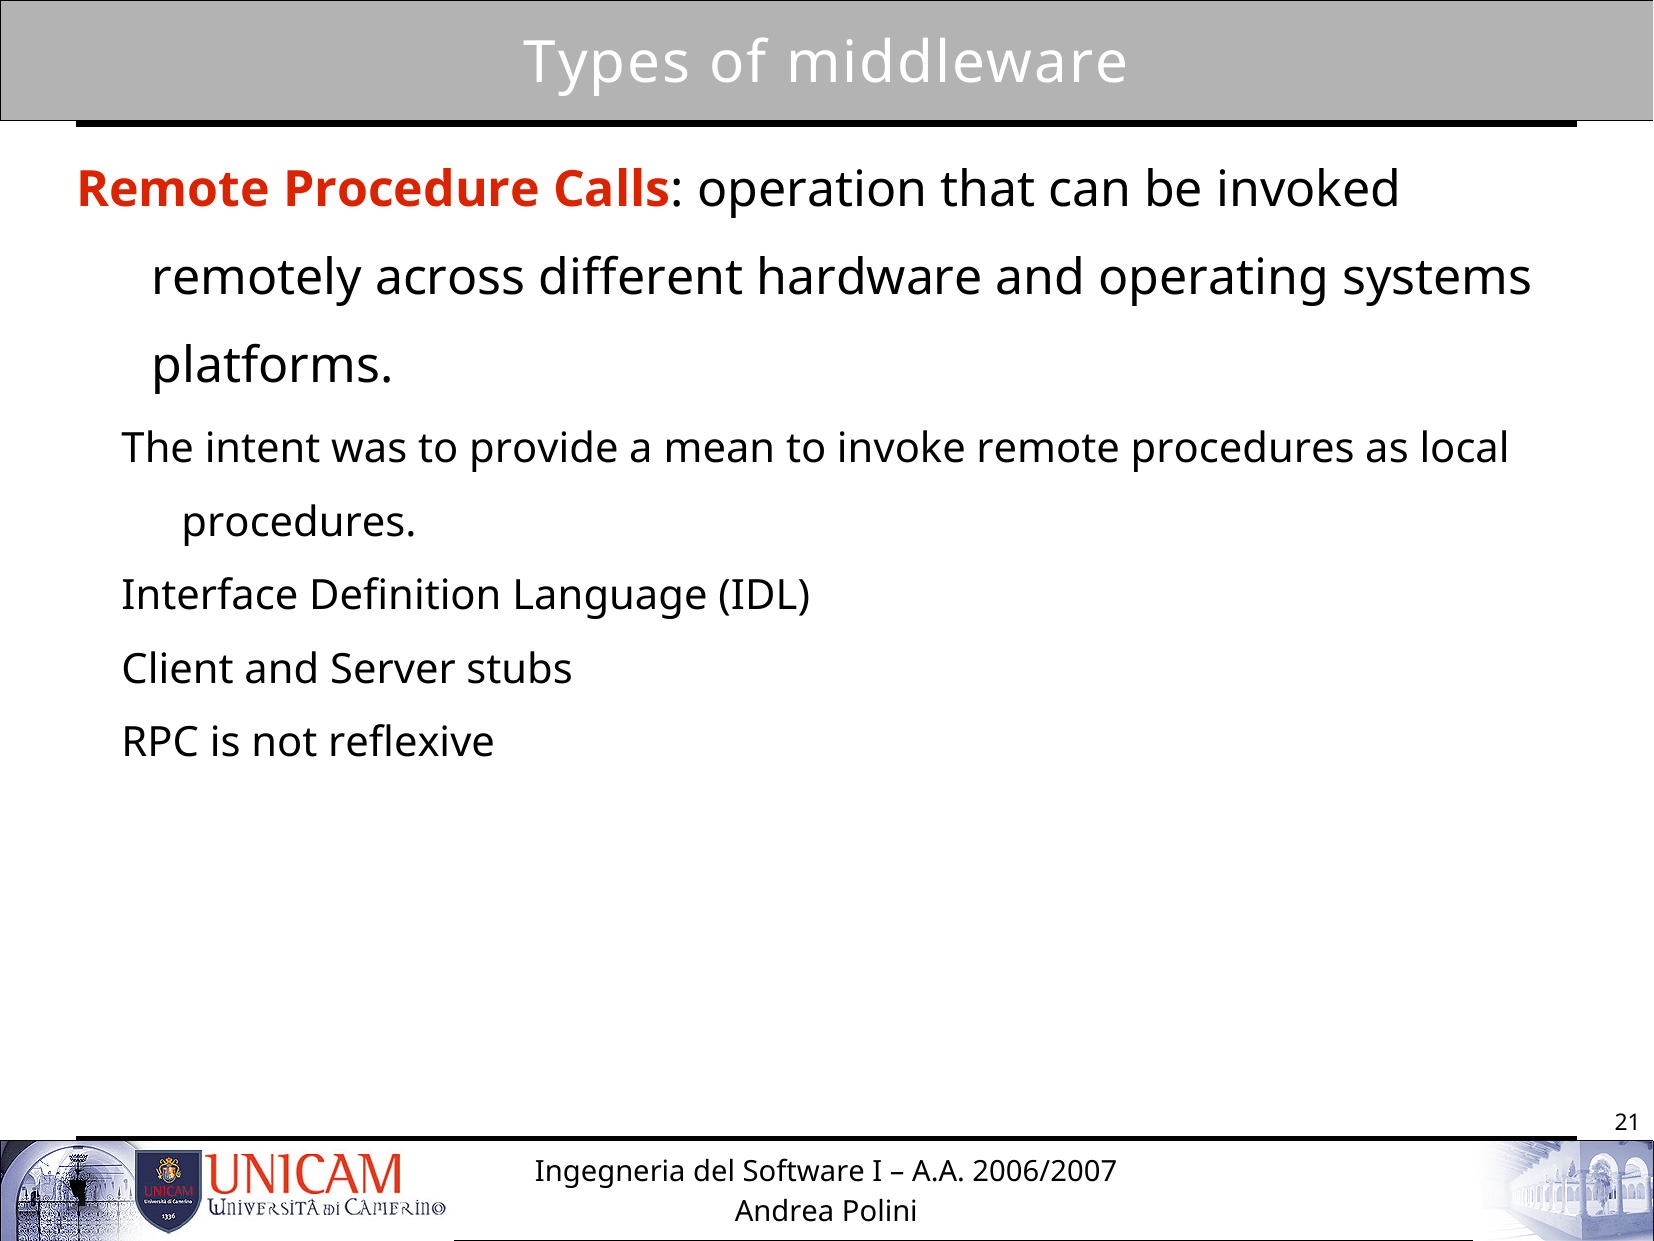

# Types of middleware
Remote Procedure Calls: operation that can be invoked remotely across different hardware and operating systems platforms.
The intent was to provide a mean to invoke remote procedures as local procedures.
Interface Definition Language (IDL)
Client and Server stubs
RPC is not reflexive
21